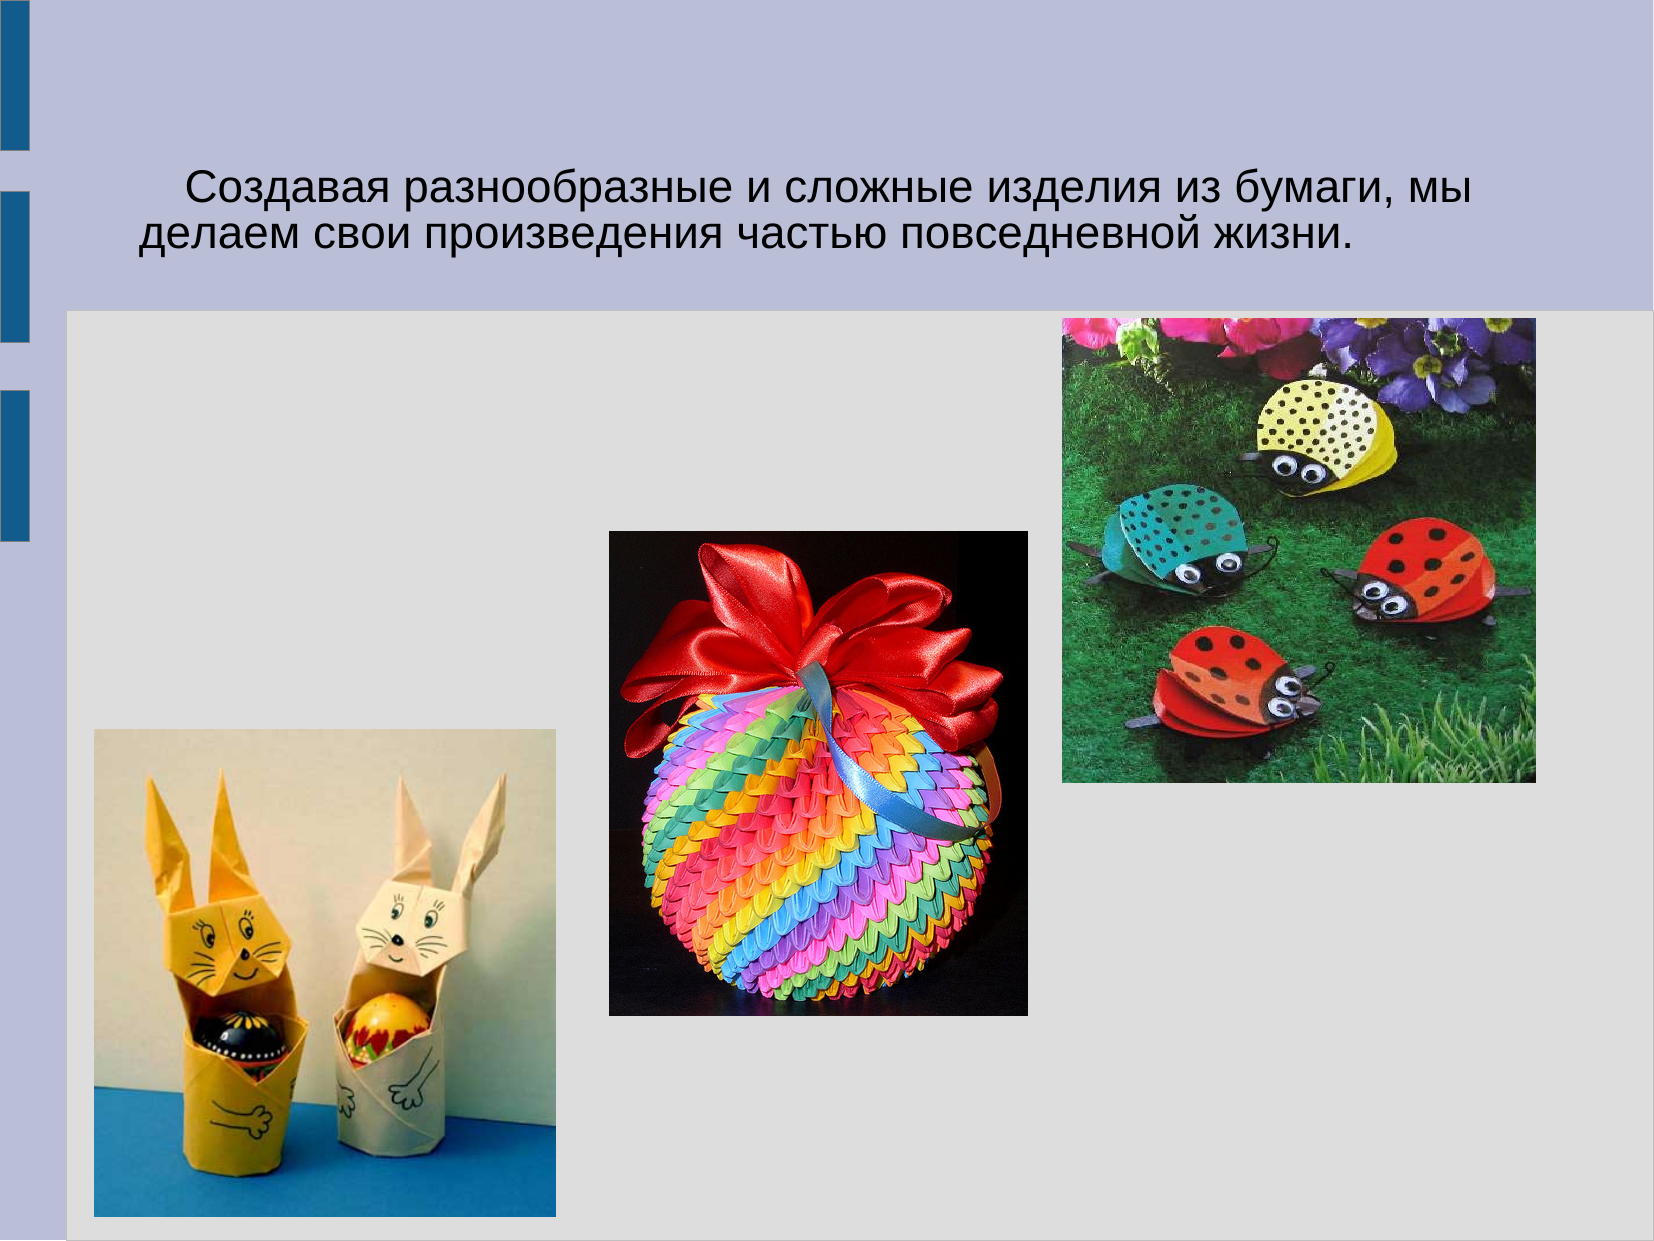

# Создавая разнообразные и сложные изделия из бумаги, мы делаем свои произведения частью повседневной жизни.